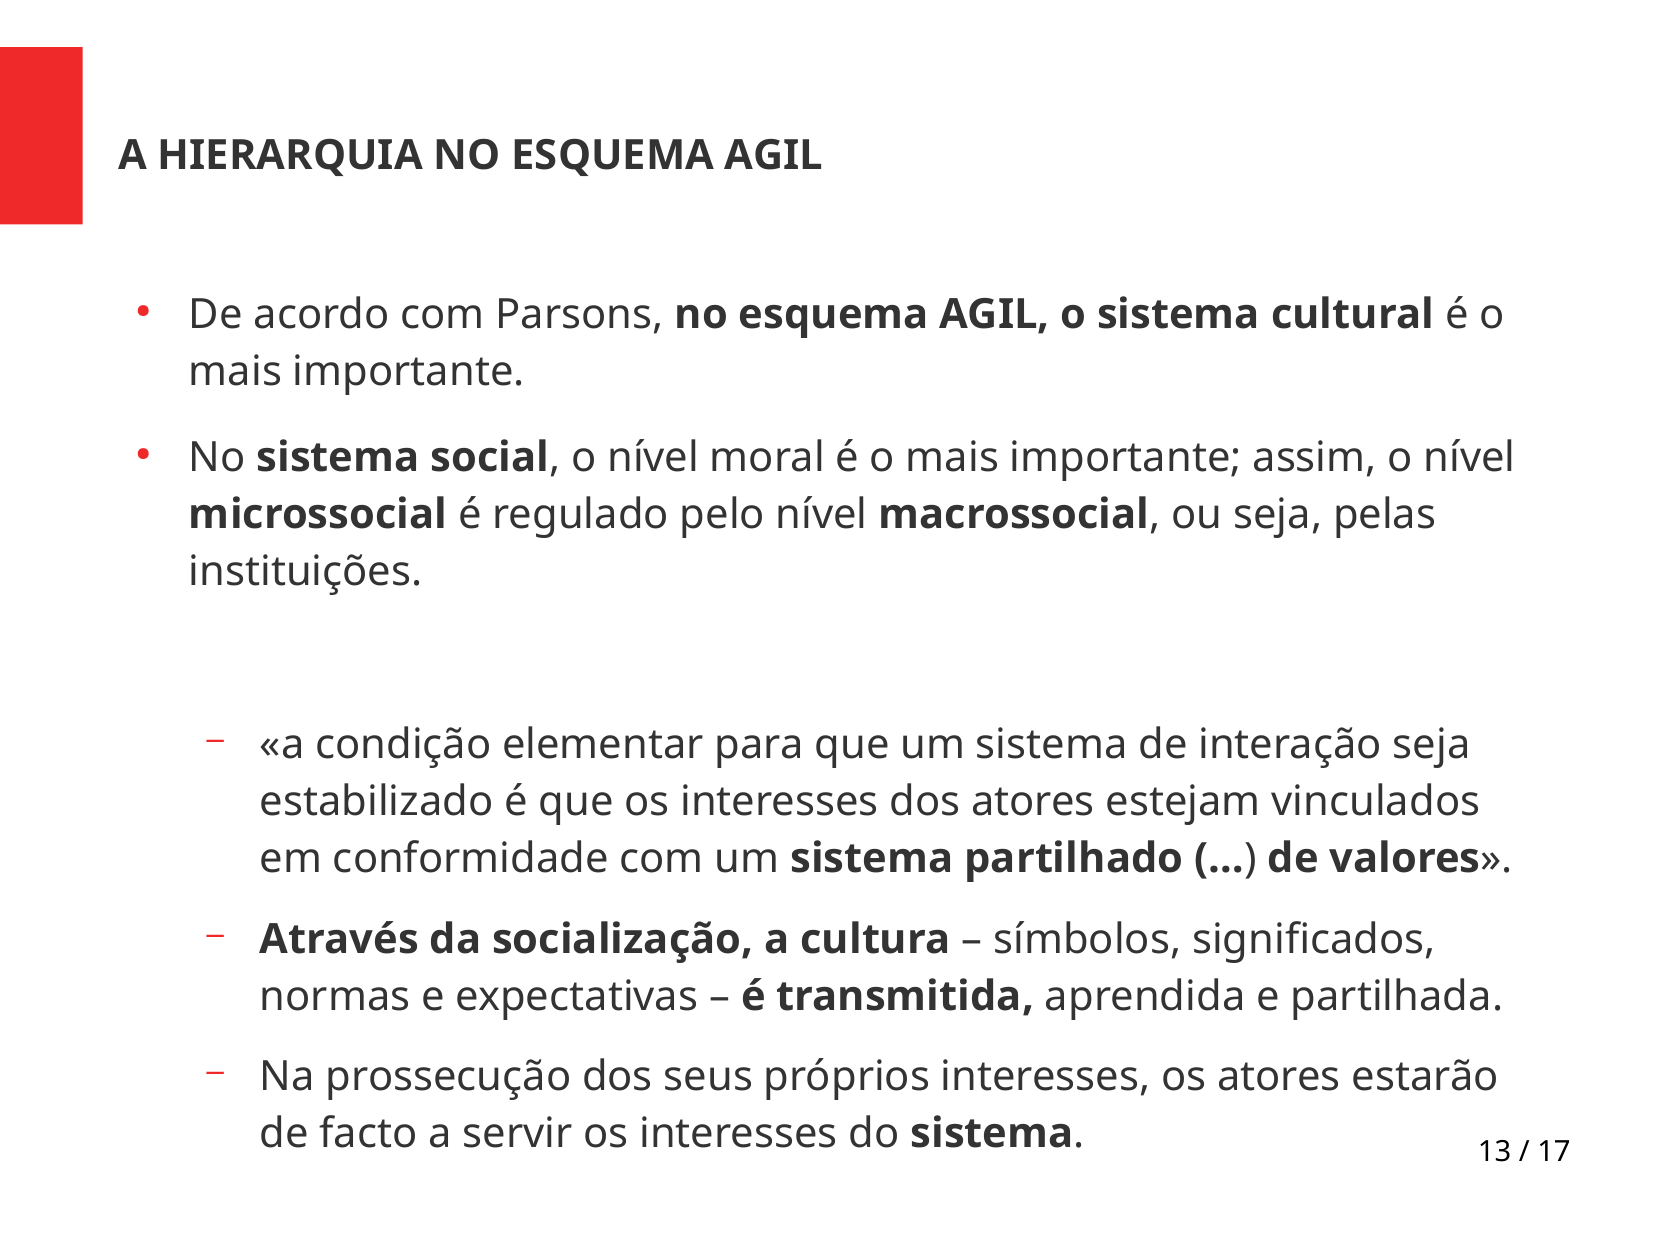

# A HIERARQUIA NO ESQUEMA AGIL
De acordo com Parsons, no esquema AGIL, o sistema cultural é o mais importante.
No sistema social, o nível moral é o mais importante; assim, o nível microssocial é regulado pelo nível macrossocial, ou seja, pelas instituições.
«a condição elementar para que um sistema de interação seja estabilizado é que os interesses dos atores estejam vinculados em conformidade com um sistema partilhado (…) de valores».
Através da socialização, a cultura – símbolos, significados, normas e expectativas – é transmitida, aprendida e partilhada.
Na prossecução dos seus próprios interesses, os atores estarão de facto a servir os interesses do sistema.
13